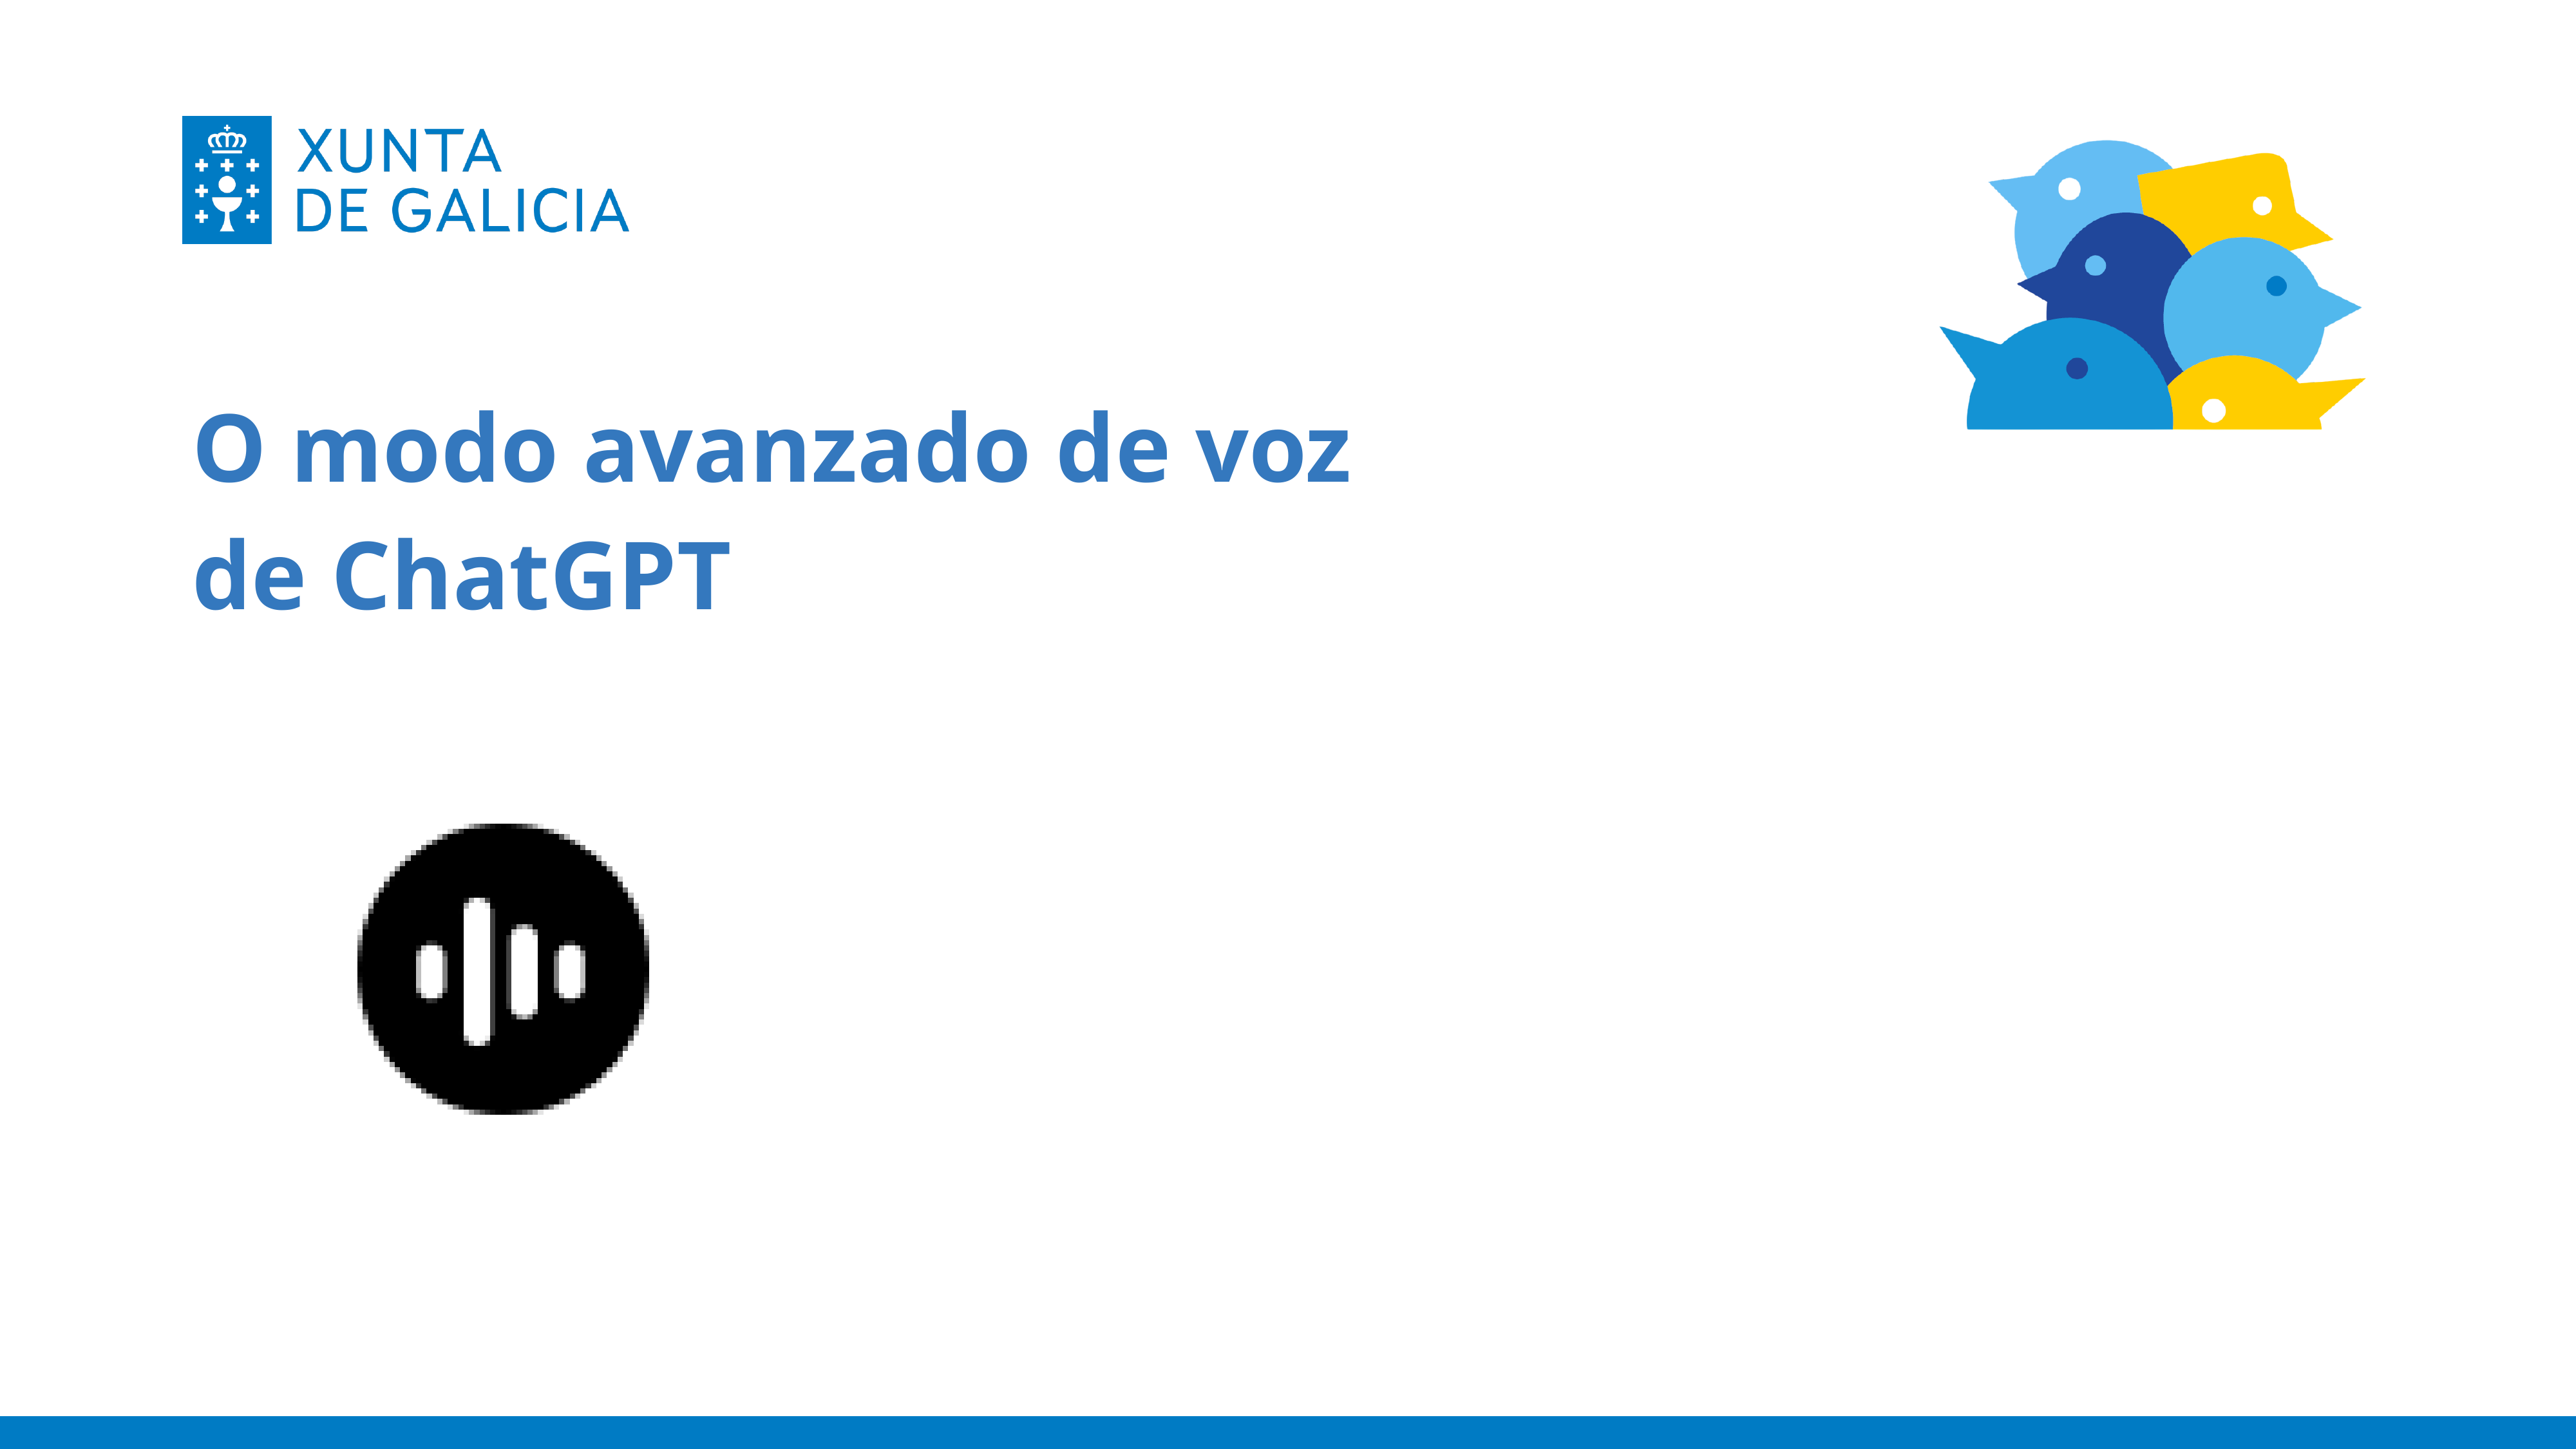

O modo avanzado de voz de ChatGPT